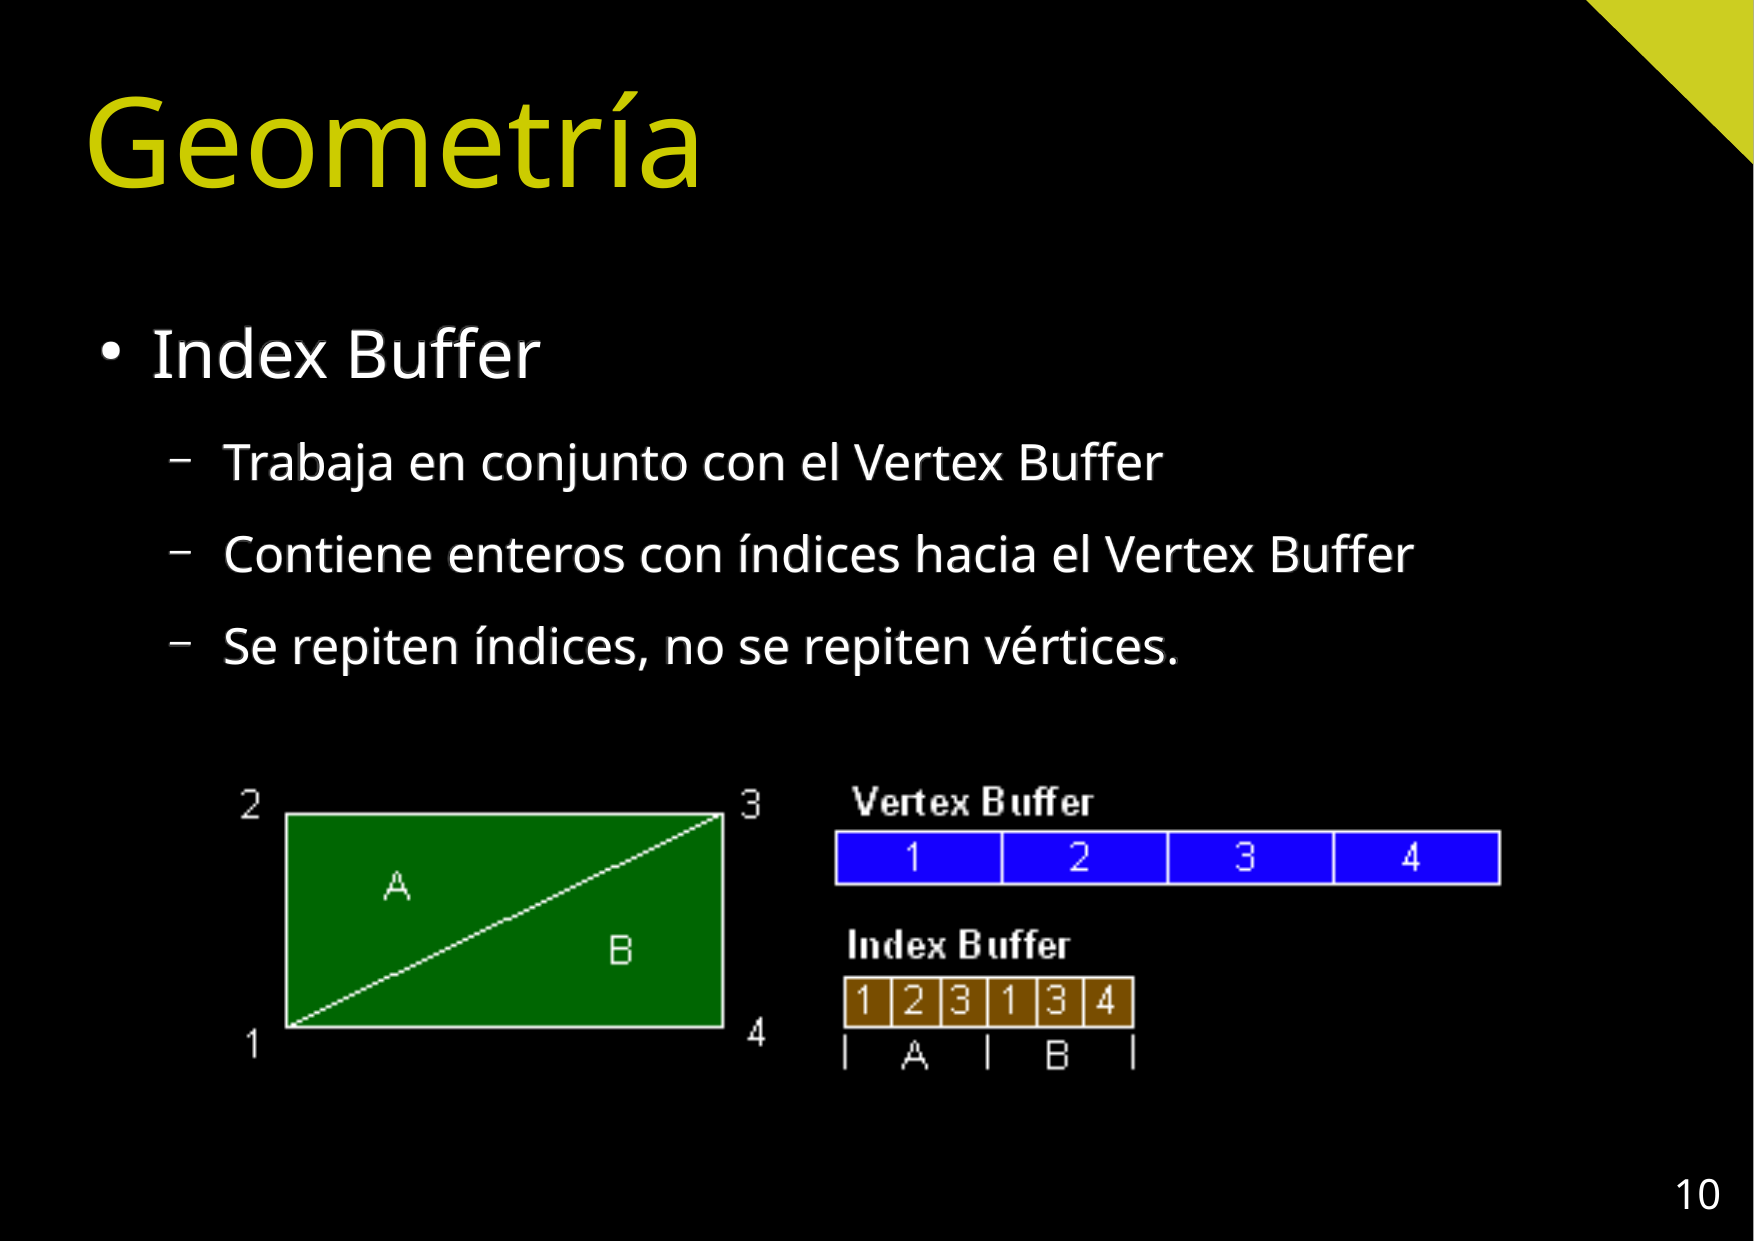

# Geometría
Index Buffer
Trabaja en conjunto con el Vertex Buffer
Contiene enteros con índices hacia el Vertex Buffer
Se repiten índices, no se repiten vértices.